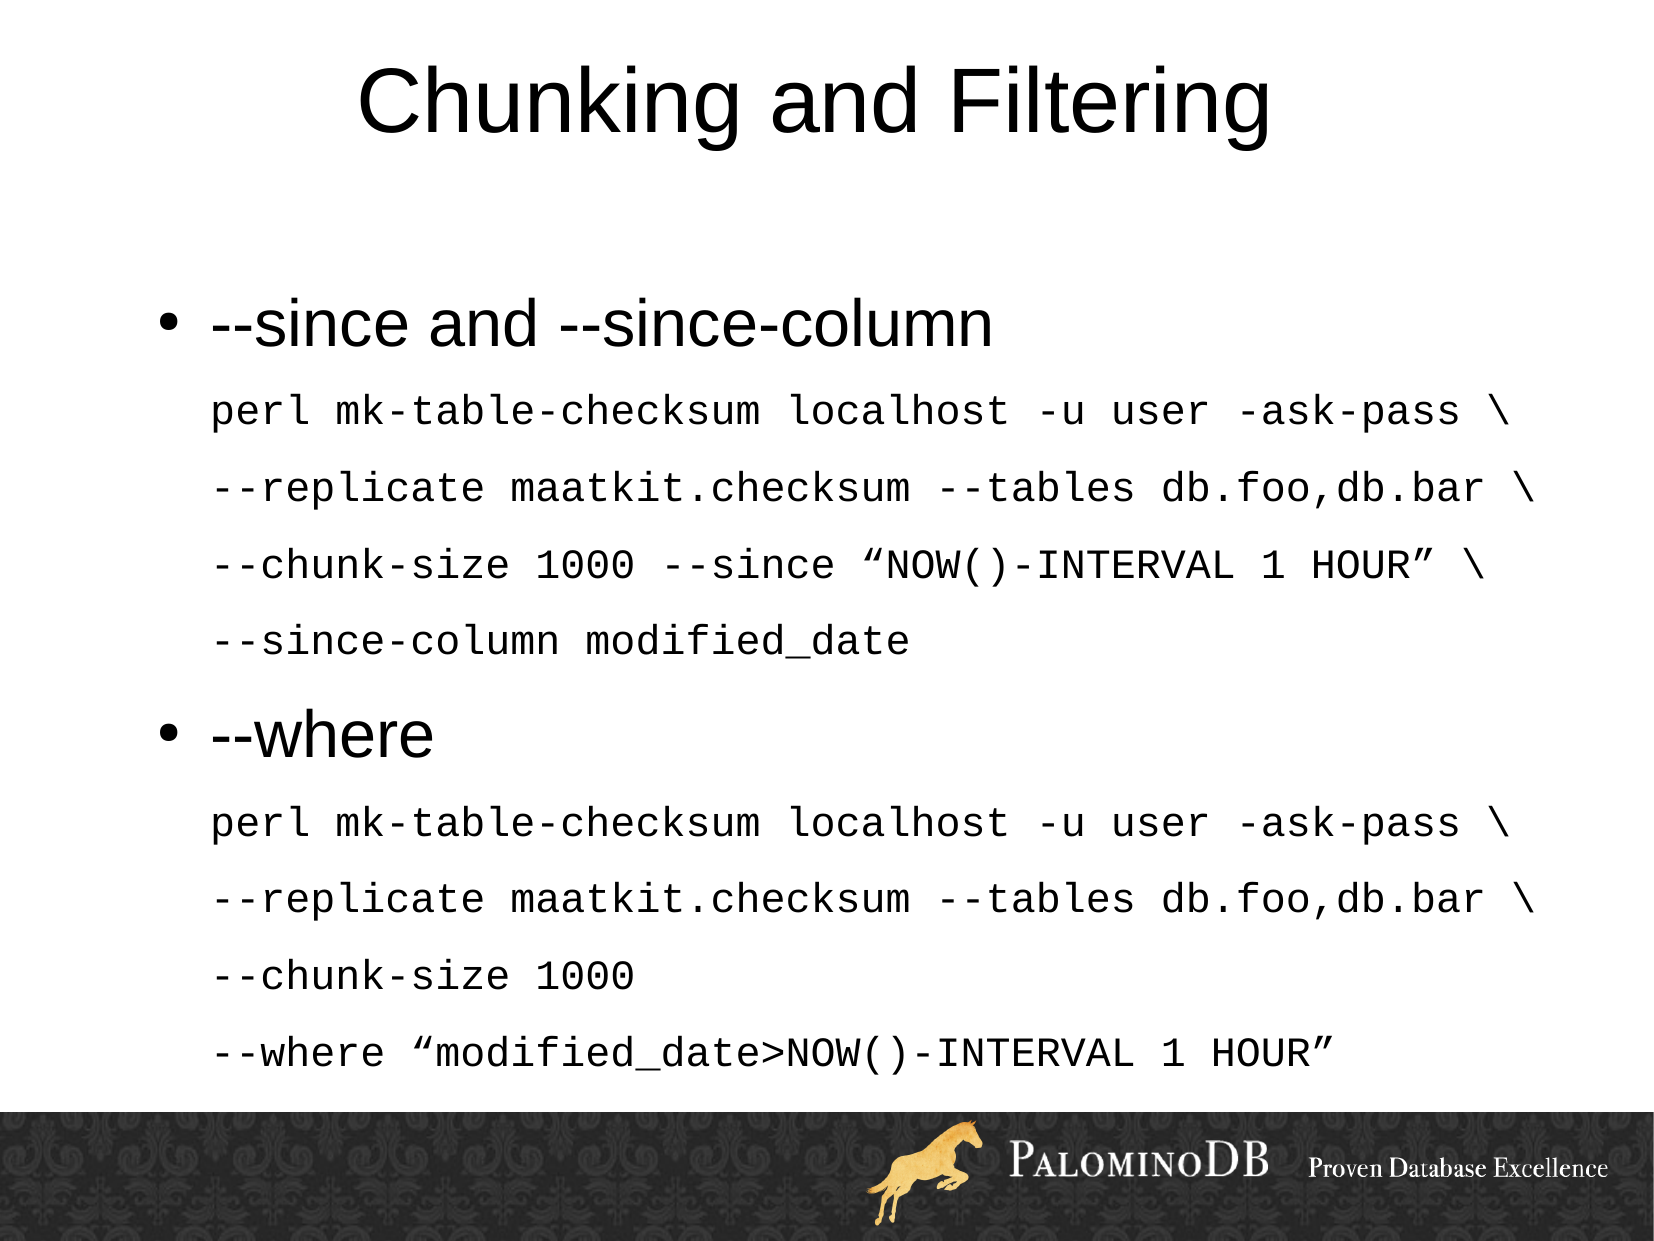

# Chunking and Filtering
--since and --since-column
perl mk-table-checksum localhost -u user -ask-pass \
--replicate maatkit.checksum --tables db.foo,db.bar \
--chunk-size 1000 --since “NOW()-INTERVAL 1 HOUR” \
--since-column modified_date
--where
perl mk-table-checksum localhost -u user -ask-pass \
--replicate maatkit.checksum --tables db.foo,db.bar \
--chunk-size 1000
--where “modified_date>NOW()-INTERVAL 1 HOUR”